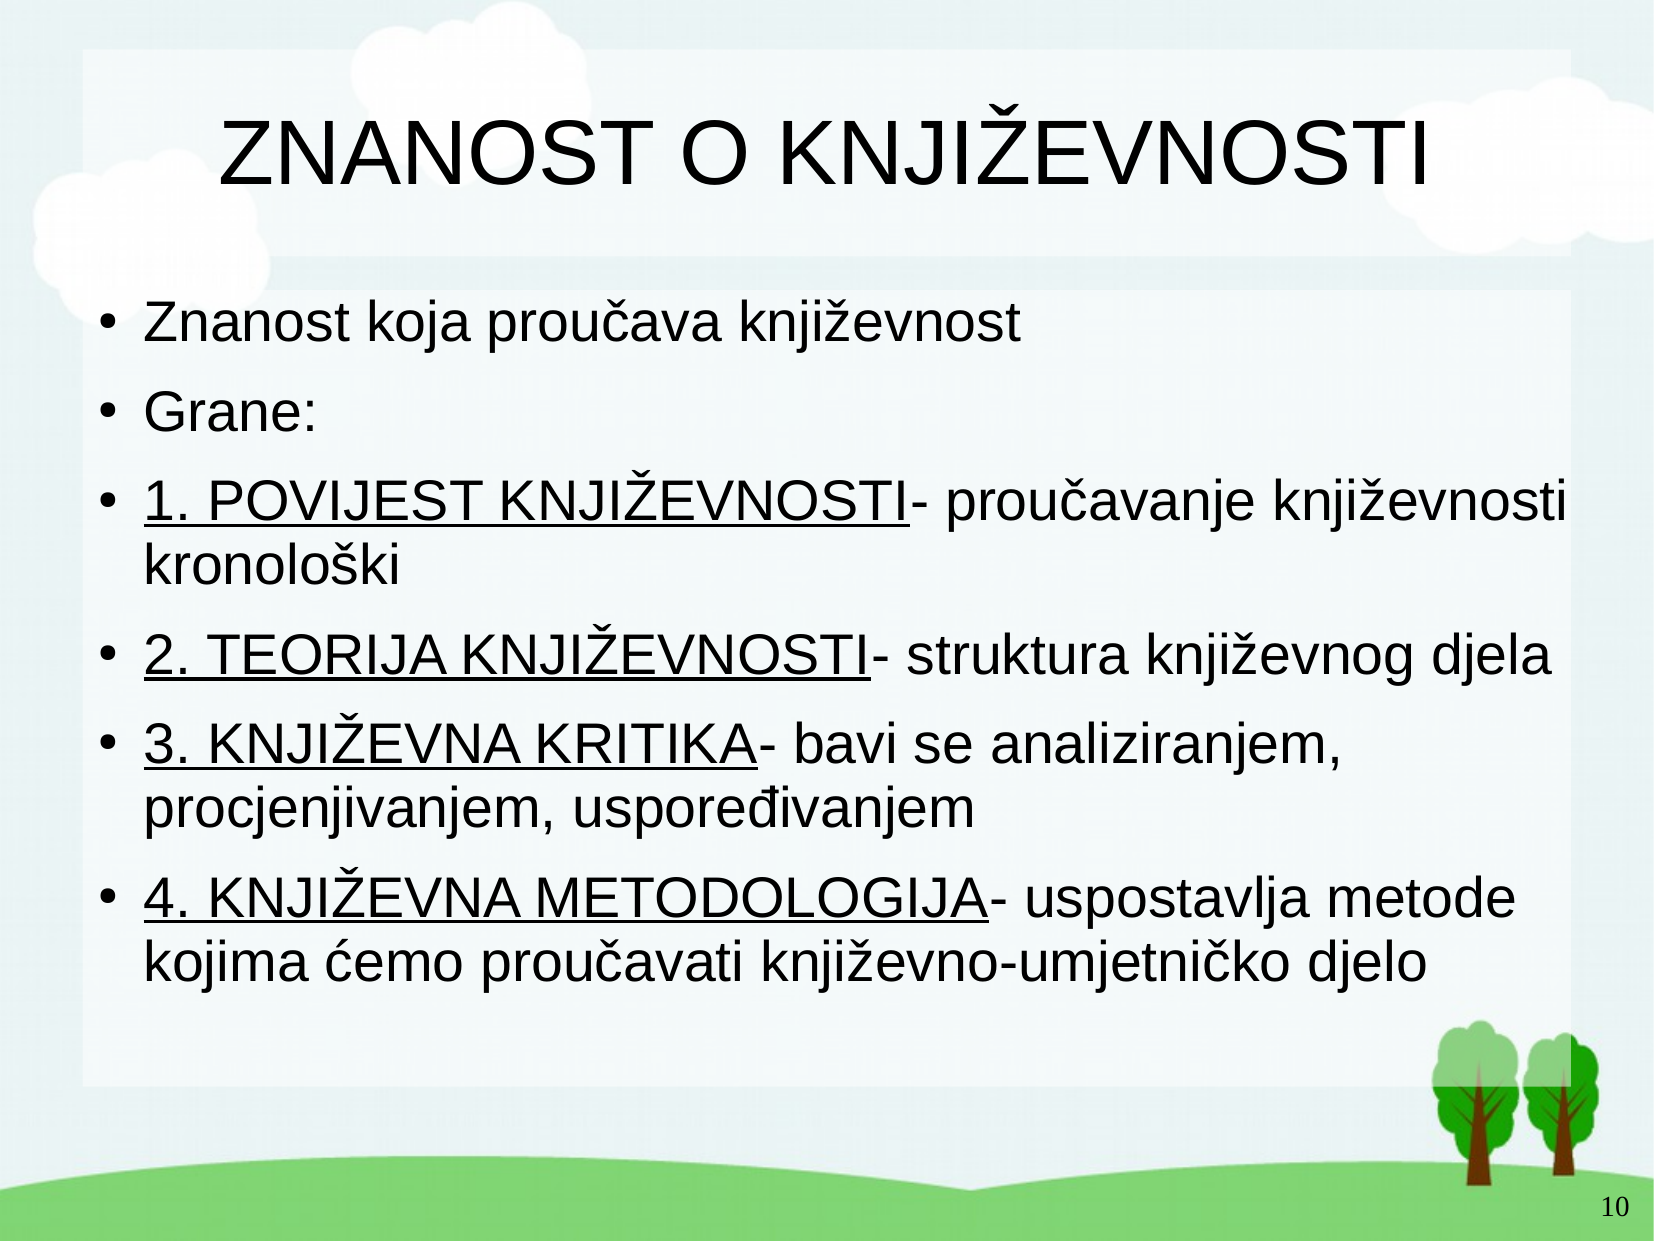

# ZNANOST O KNJIŽEVNOSTI
Znanost koja proučava književnost
Grane:
1. POVIJEST KNJIŽEVNOSTI- proučavanje književnosti kronološki
2. TEORIJA KNJIŽEVNOSTI- struktura književnog djela
3. KNJIŽEVNA KRITIKA- bavi se analiziranjem, procjenjivanjem, uspoređivanjem
4. KNJIŽEVNA METODOLOGIJA- uspostavlja metode kojima ćemo proučavati književno-umjetničko djelo
10